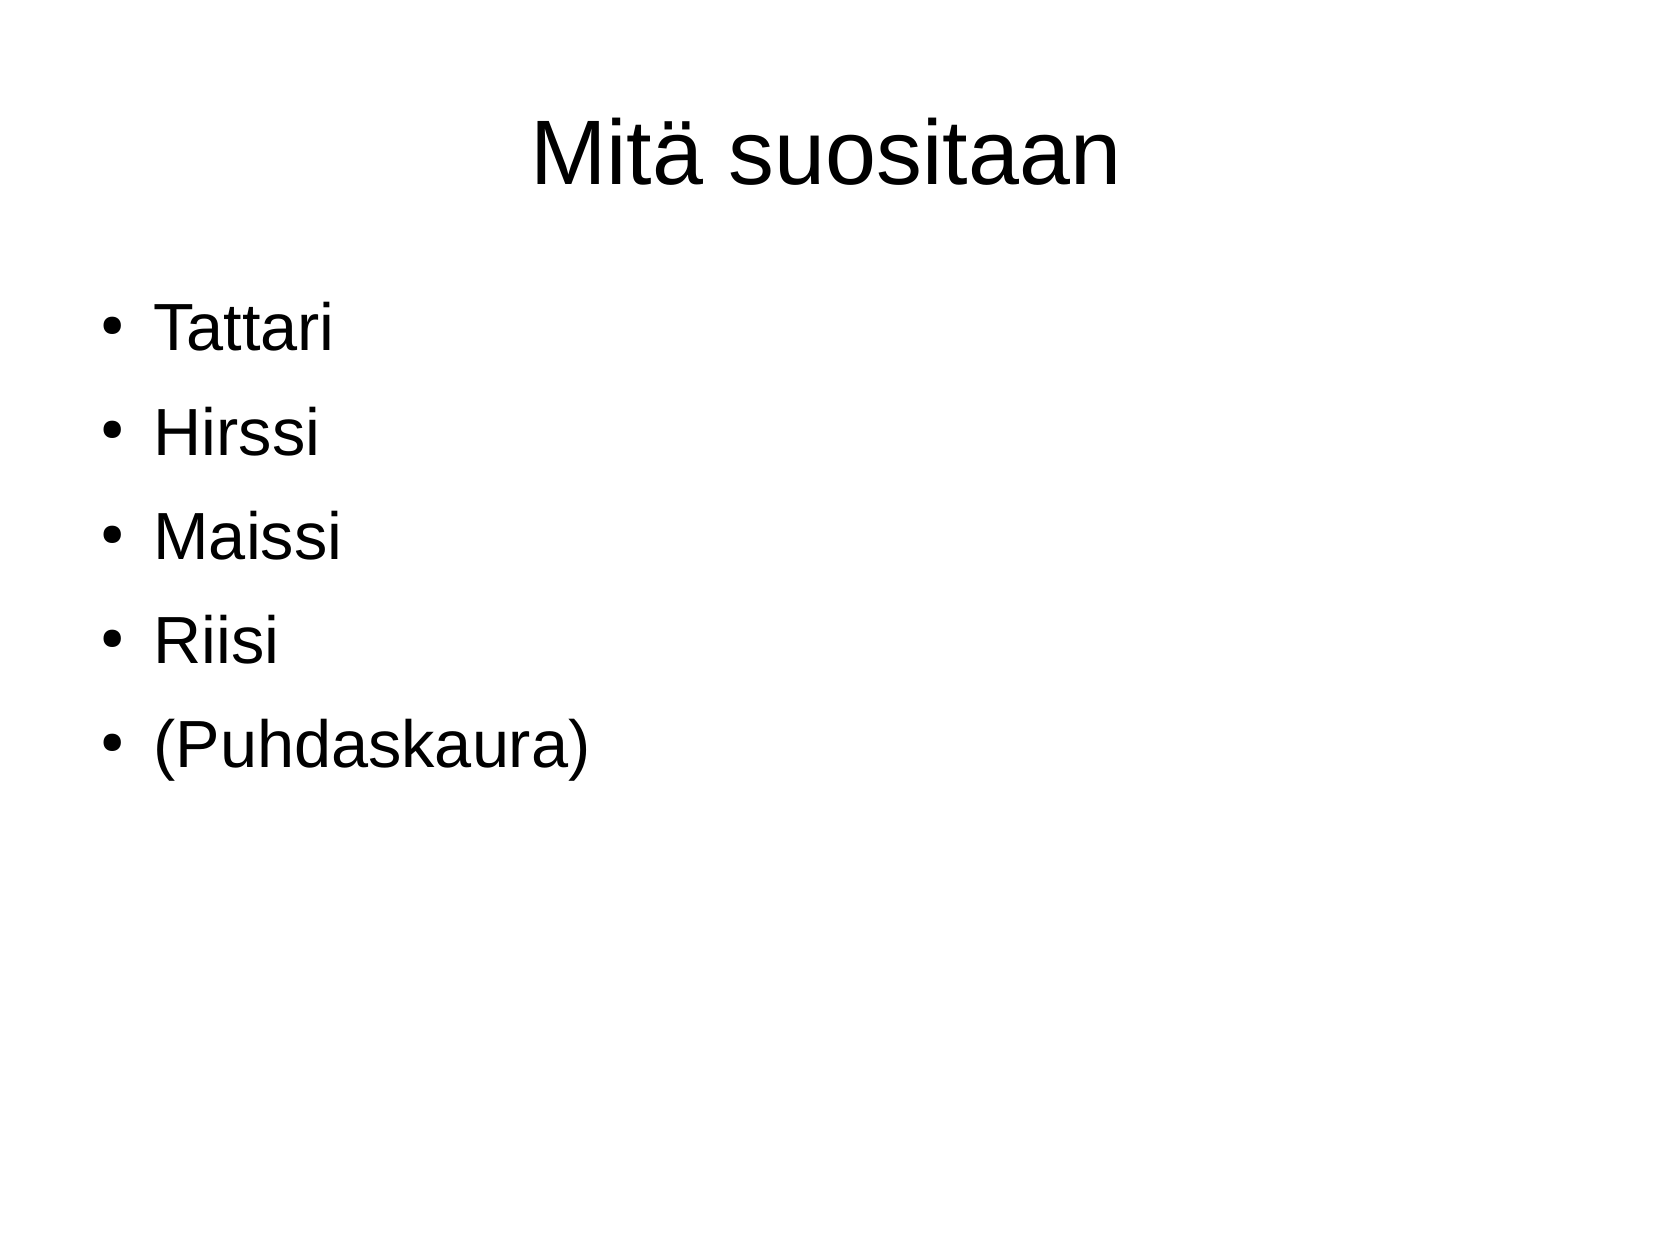

# Mitä suositaan
Tattari
Hirssi
Maissi
Riisi
(Puhdaskaura)